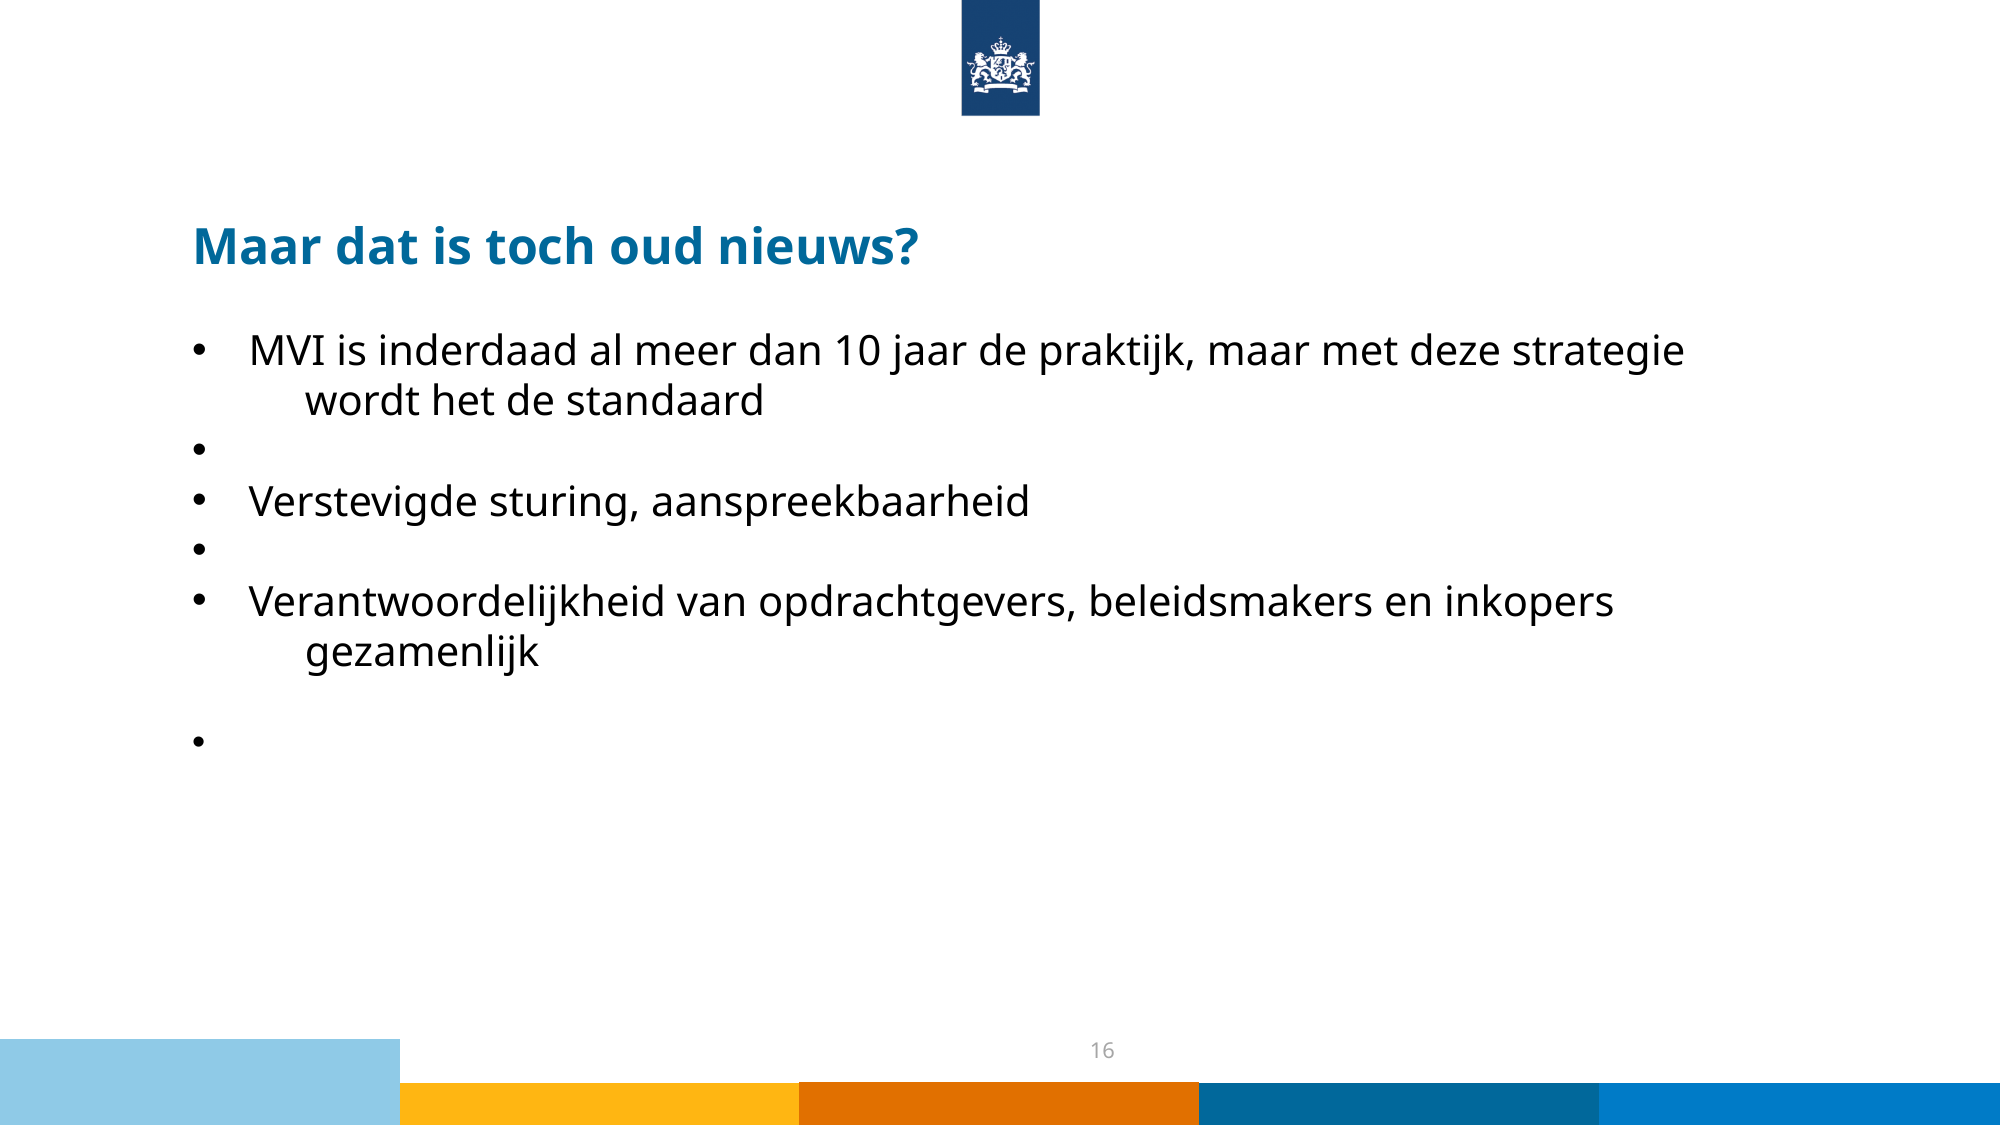

Maar dat is toch oud nieuws?
MVI is inderdaad al meer dan 10 jaar de praktijk, maar met deze strategie wordt het de standaard
Verstevigde sturing, aanspreekbaarheid
Verantwoordelijkheid van opdrachtgevers, beleidsmakers en inkopers gezamenlijk